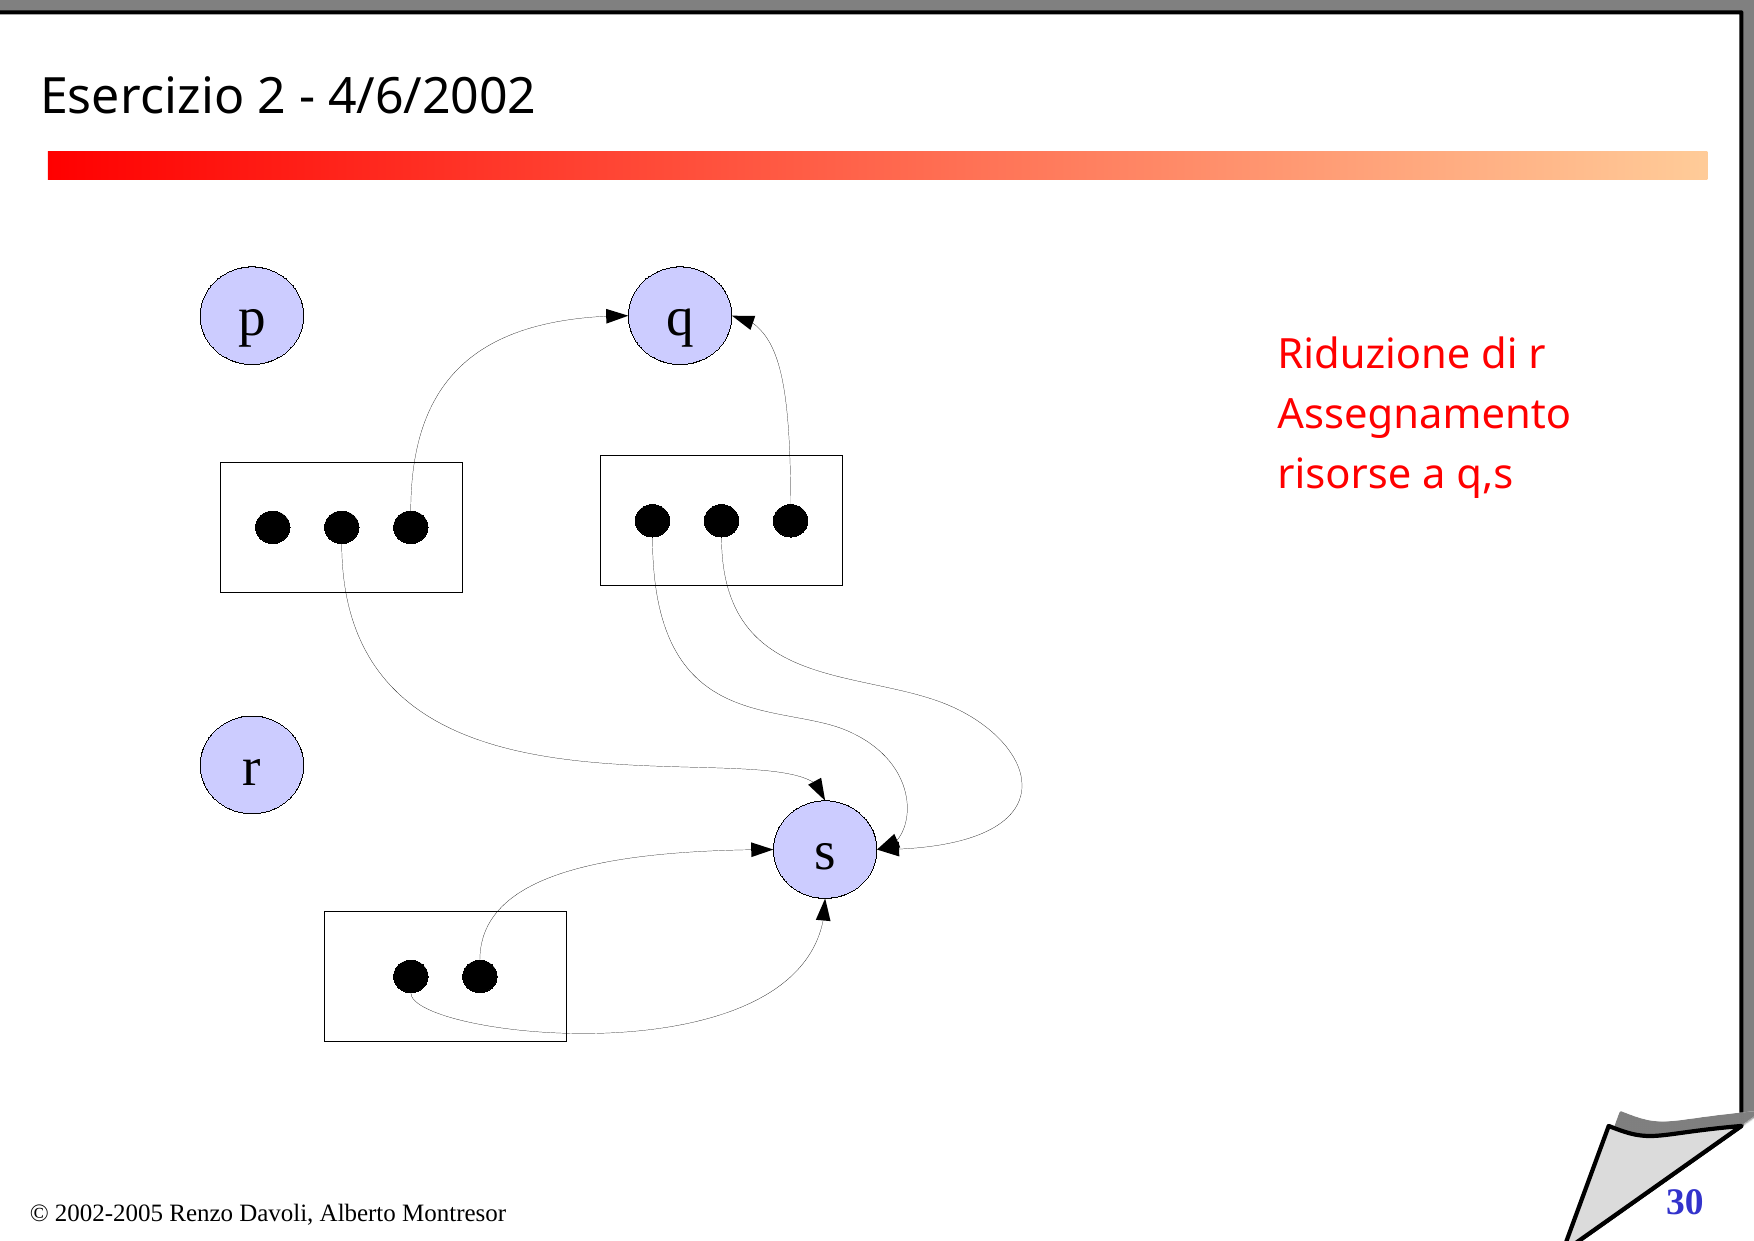

# Esercizio 2 - 4/6/2002
p
q
Riduzione di r
Assegnamento
risorse a q,s
r
s